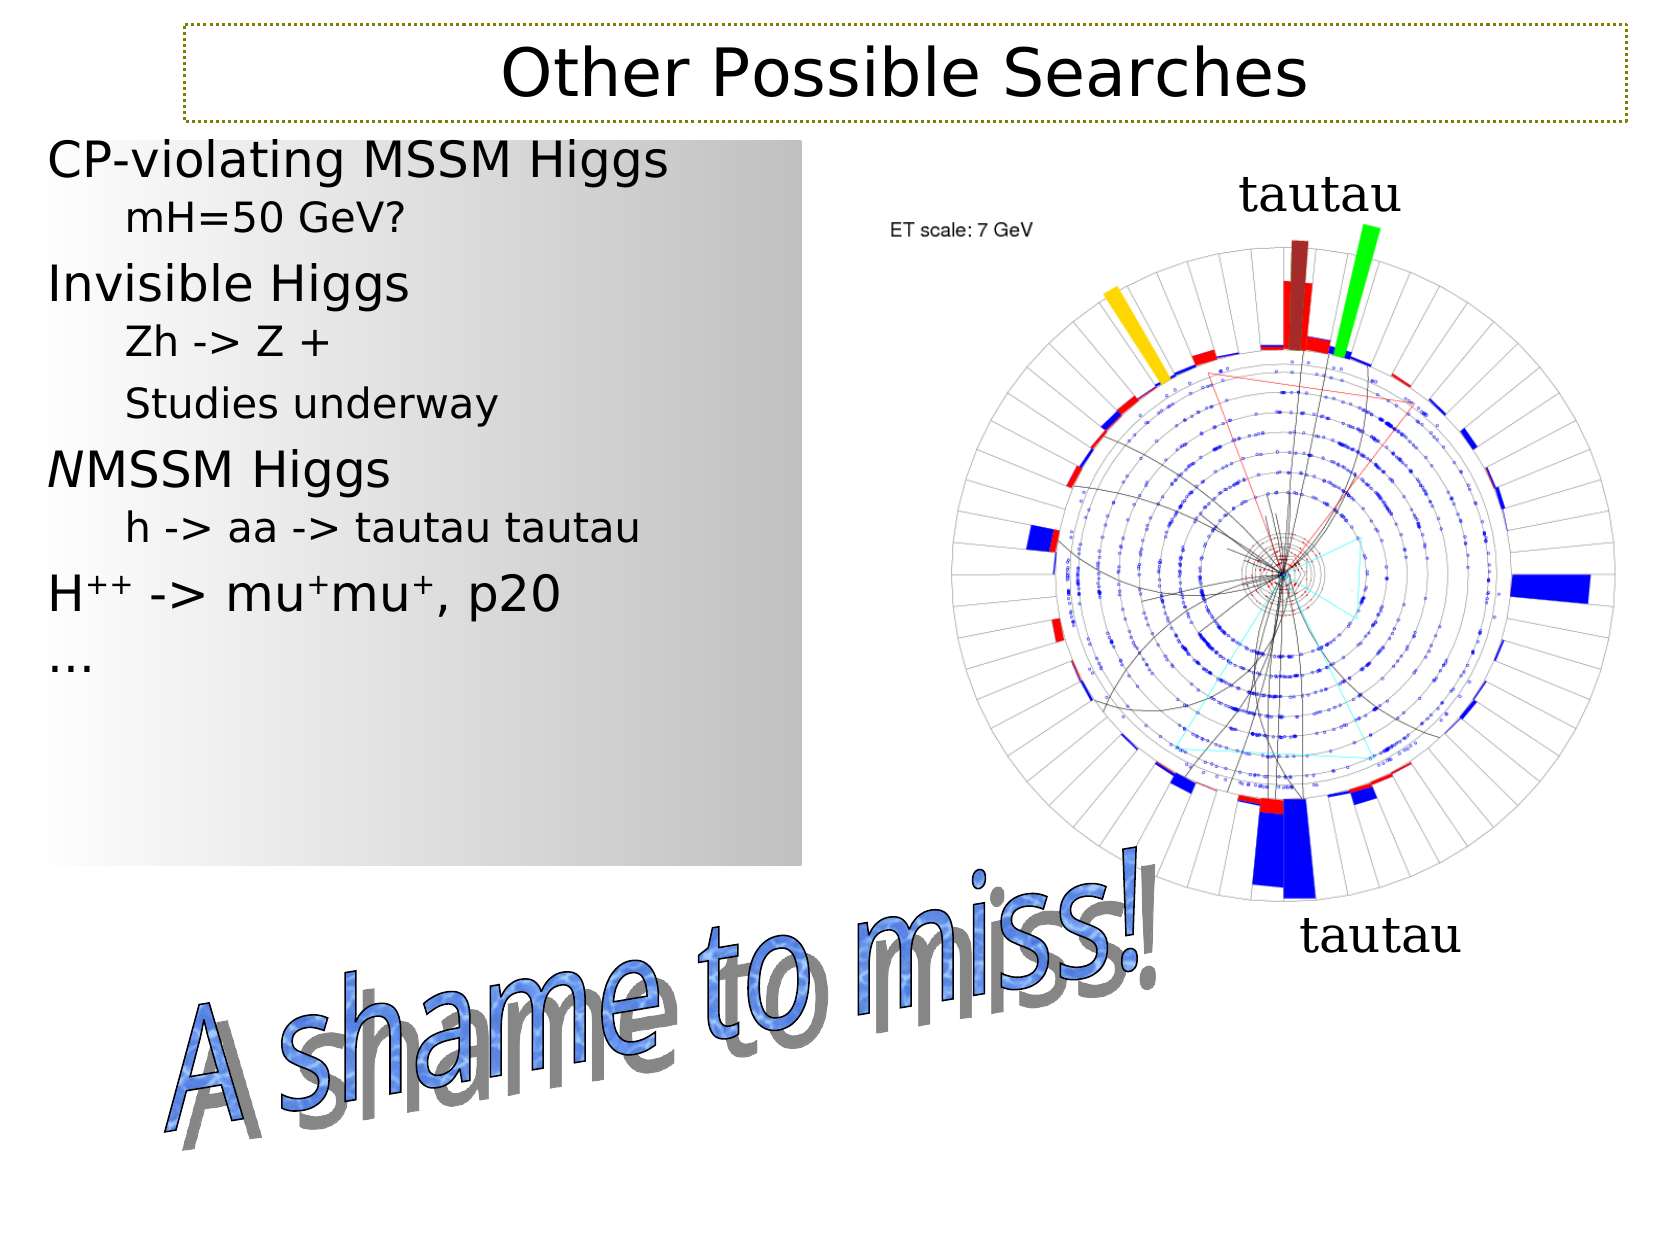

# Other Possible Searches
CP-violating MSSM Higgs
mH=50 GeV?
Invisible Higgs
Zh -> Z +
Studies underway
NMSSM Higgs
h -> aa -> tautau tautau
H++ -> mu+mu+, p20
...
tautau
A shame to miss!
tautau